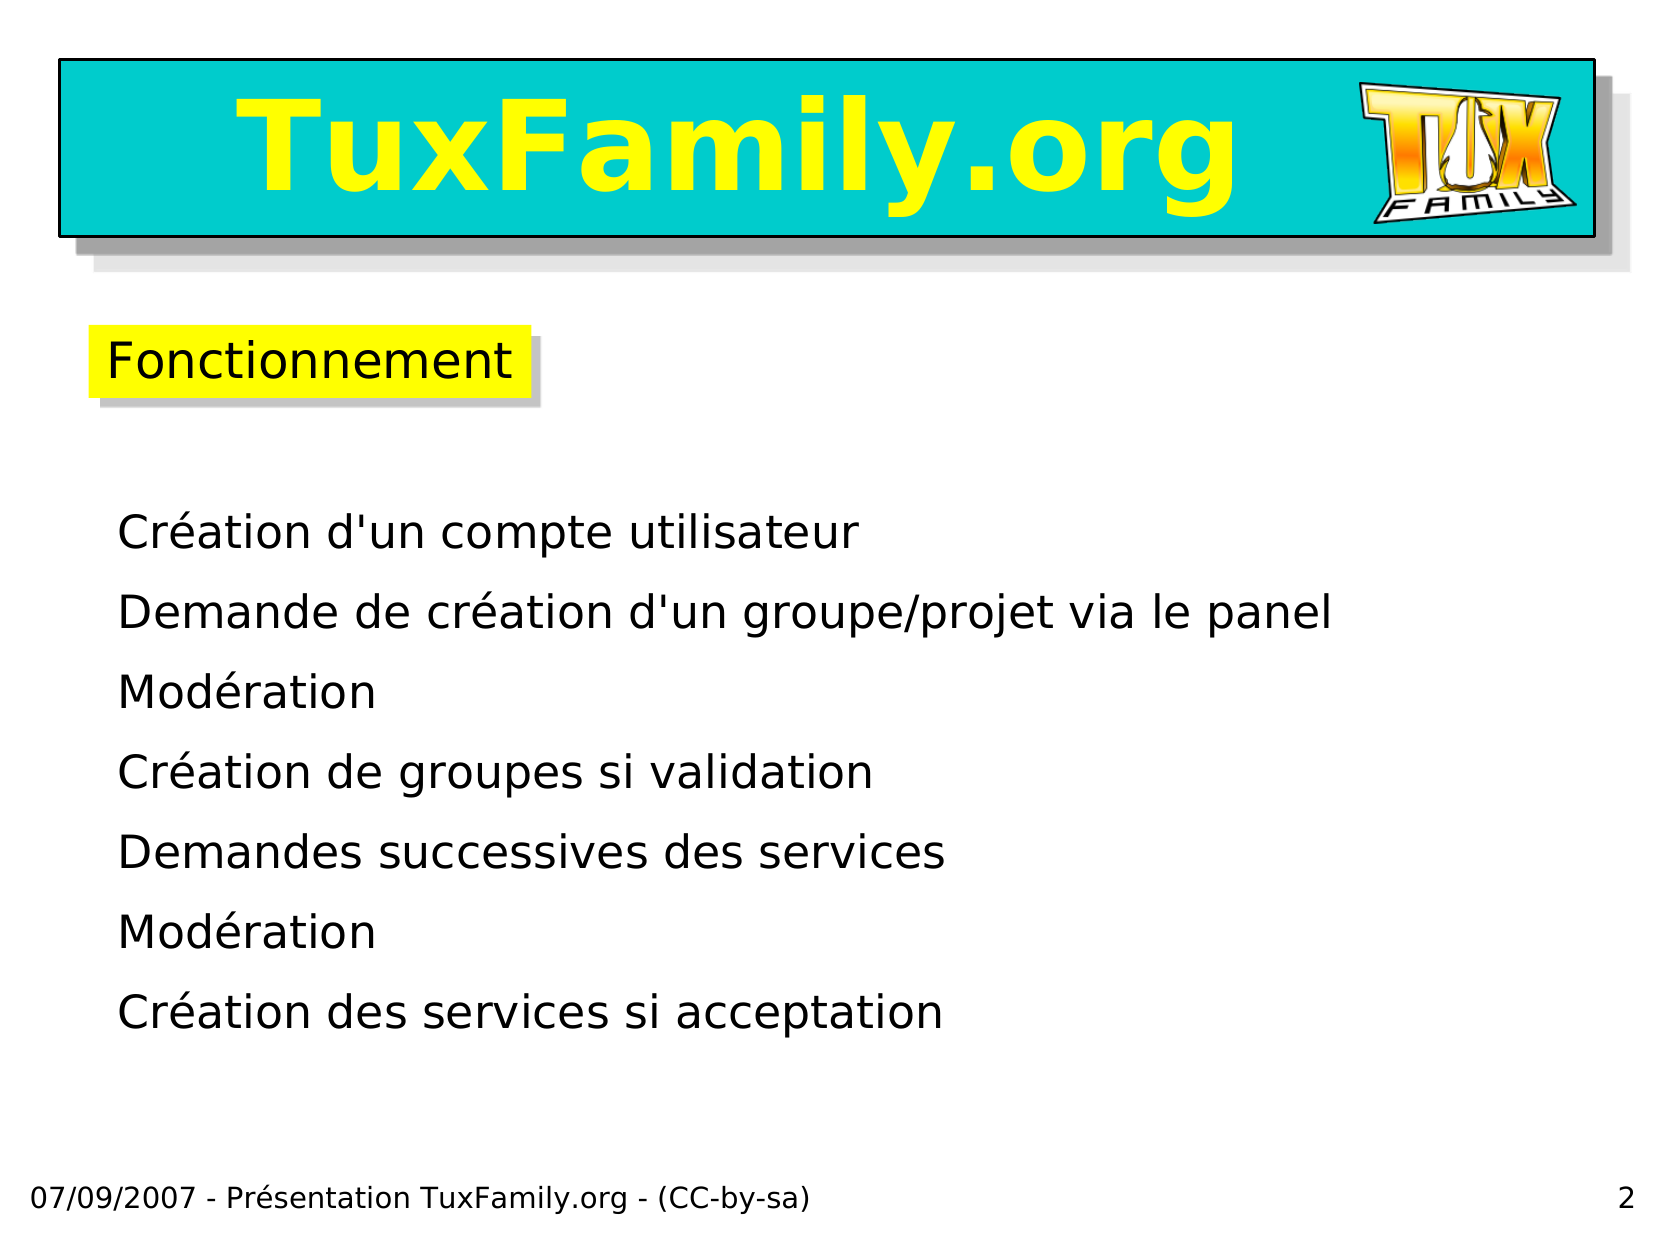

Fonctionnement
 Création d'un compte utilisateur
 Demande de création d'un groupe/projet via le panel
 Modération
 Création de groupes si validation
 Demandes successives des services
 Modération
 Création des services si acceptation
2